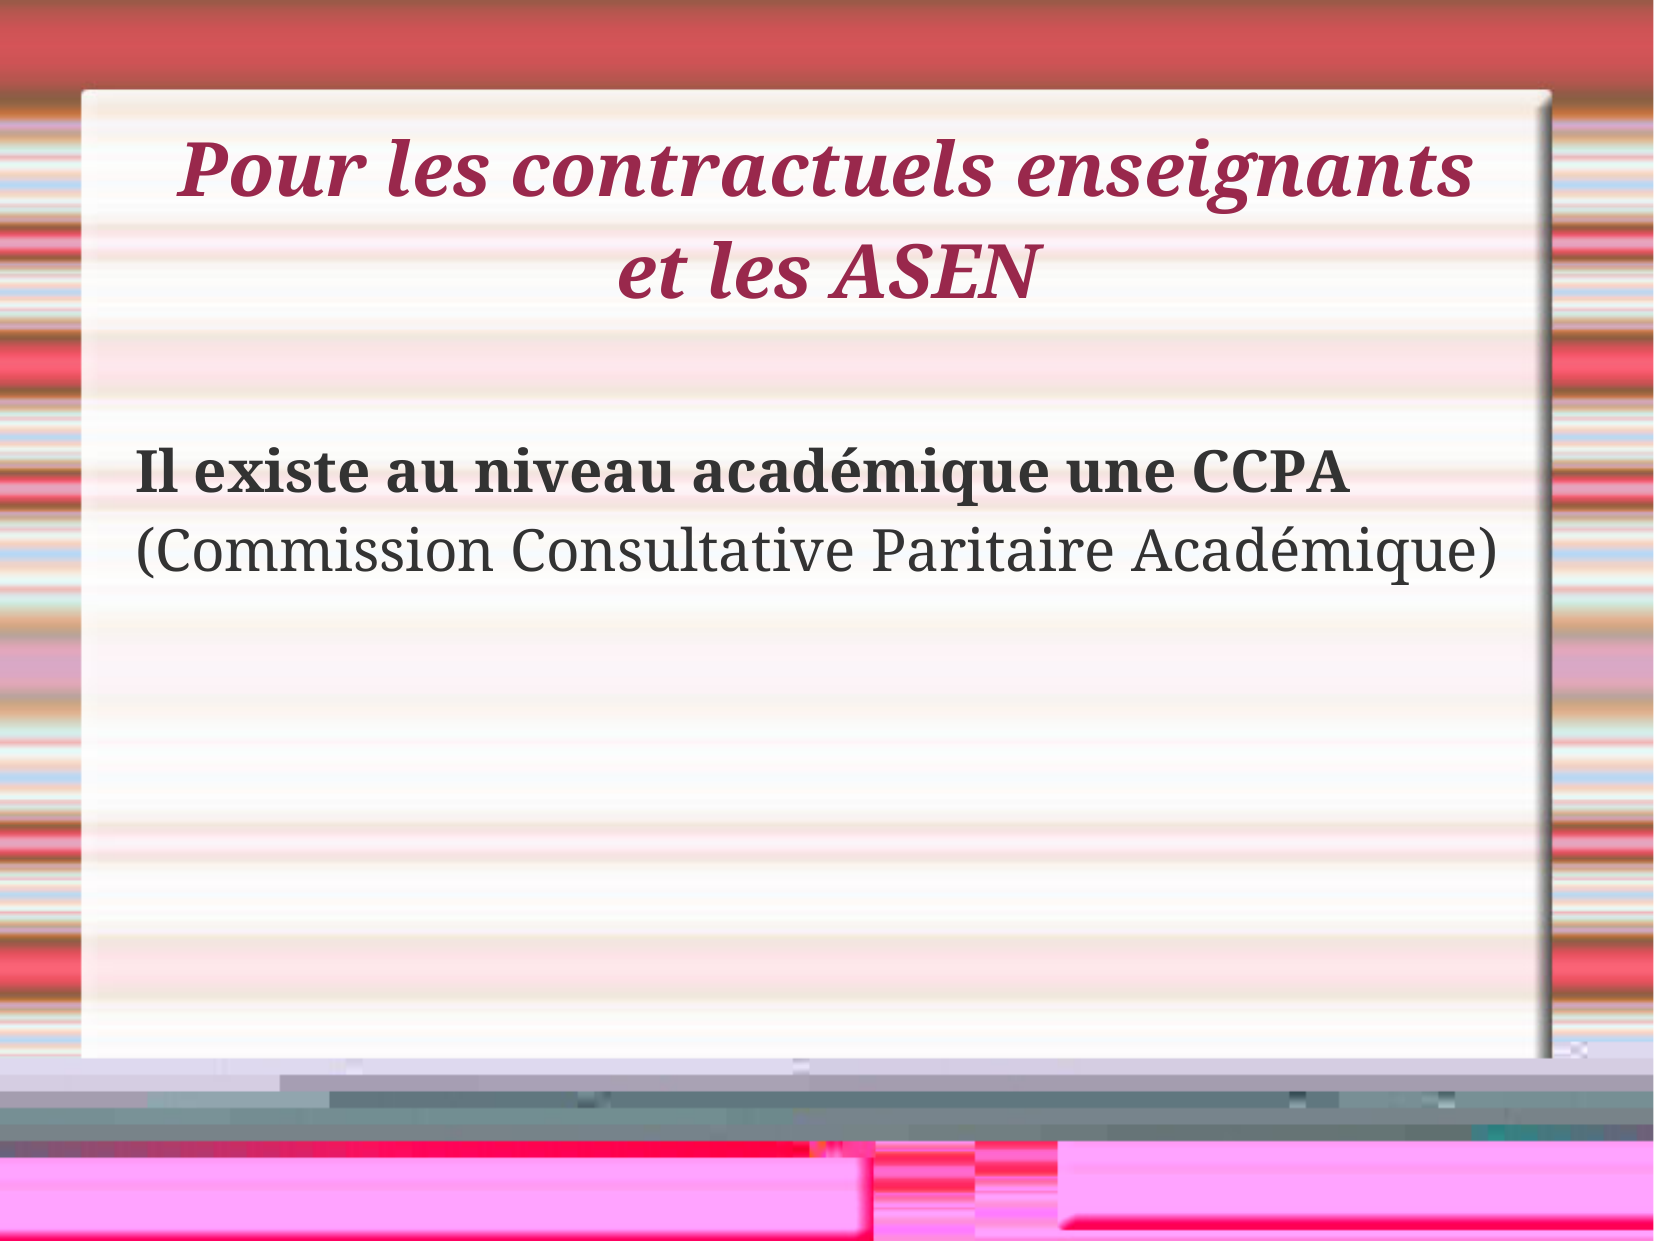

# Pour les contractuels enseignants et les ASEN
Il existe au niveau académique une CCPA
(Commission Consultative Paritaire Académique)